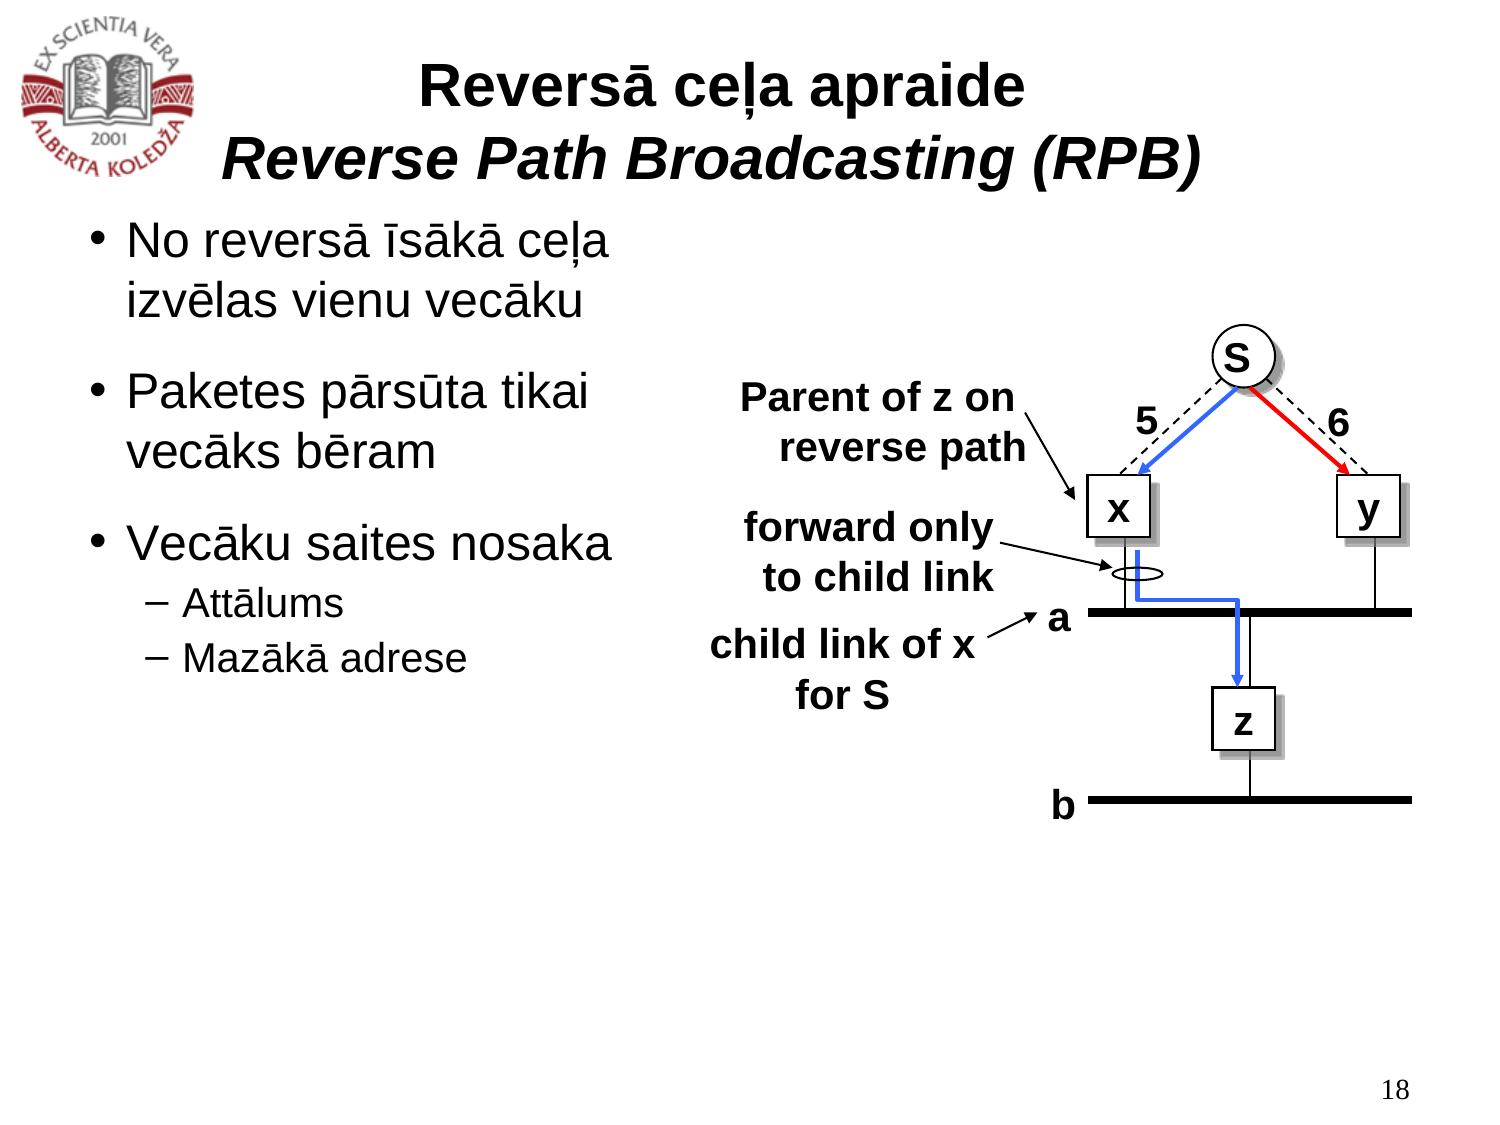

# Reversā ceļa apraide Reverse Path Broadcasting (RPB)
No reversā īsākā ceļa izvēlas vienu vecāku
Paketes pārsūta tikai vecāks bēram
Vecāku saites nosaka
Attālums
Mazākā adrese
S
Parent of z on
reverse path
5
6
x
y
forward only
to child link
a
child link of x
for S
z
b